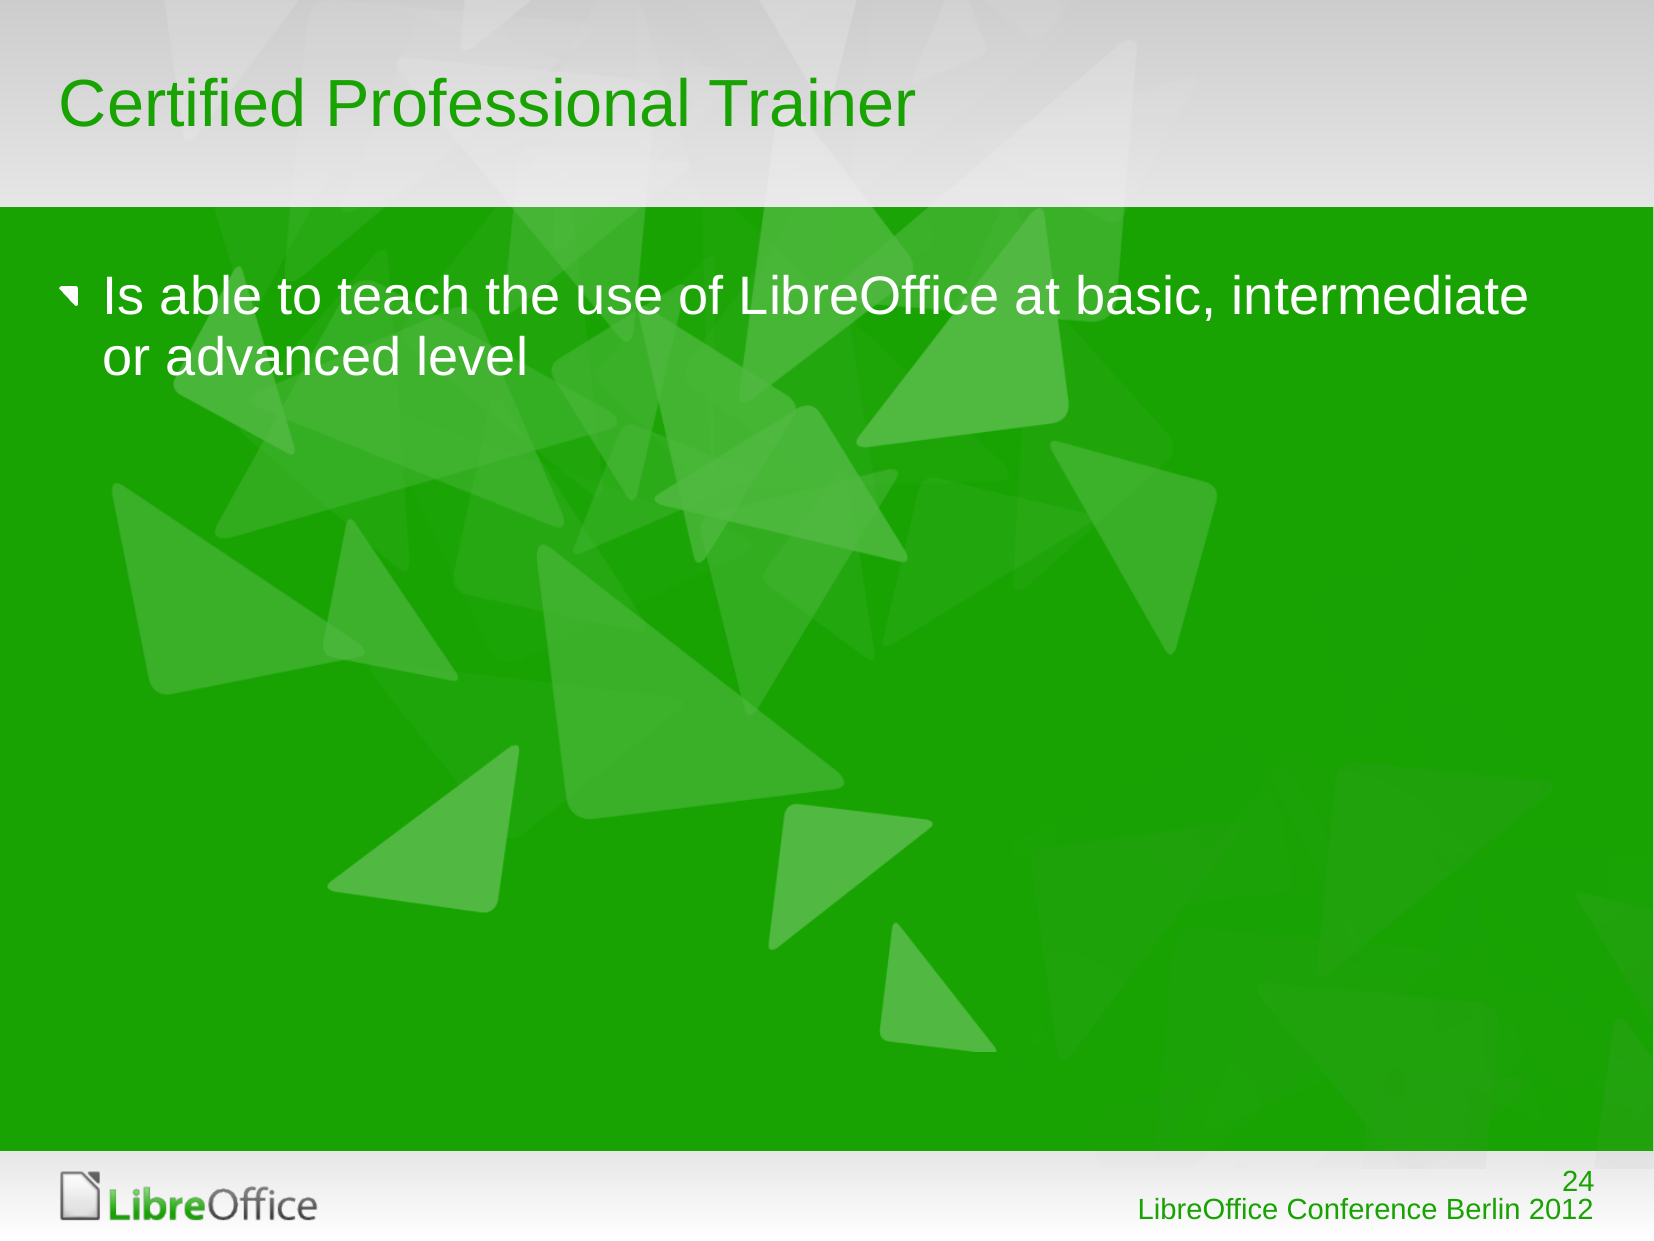

# Certified Professional Trainer
Is able to teach the use of LibreOffice at basic, intermediate or advanced level
24
LibreOffice Conference Berlin 2012